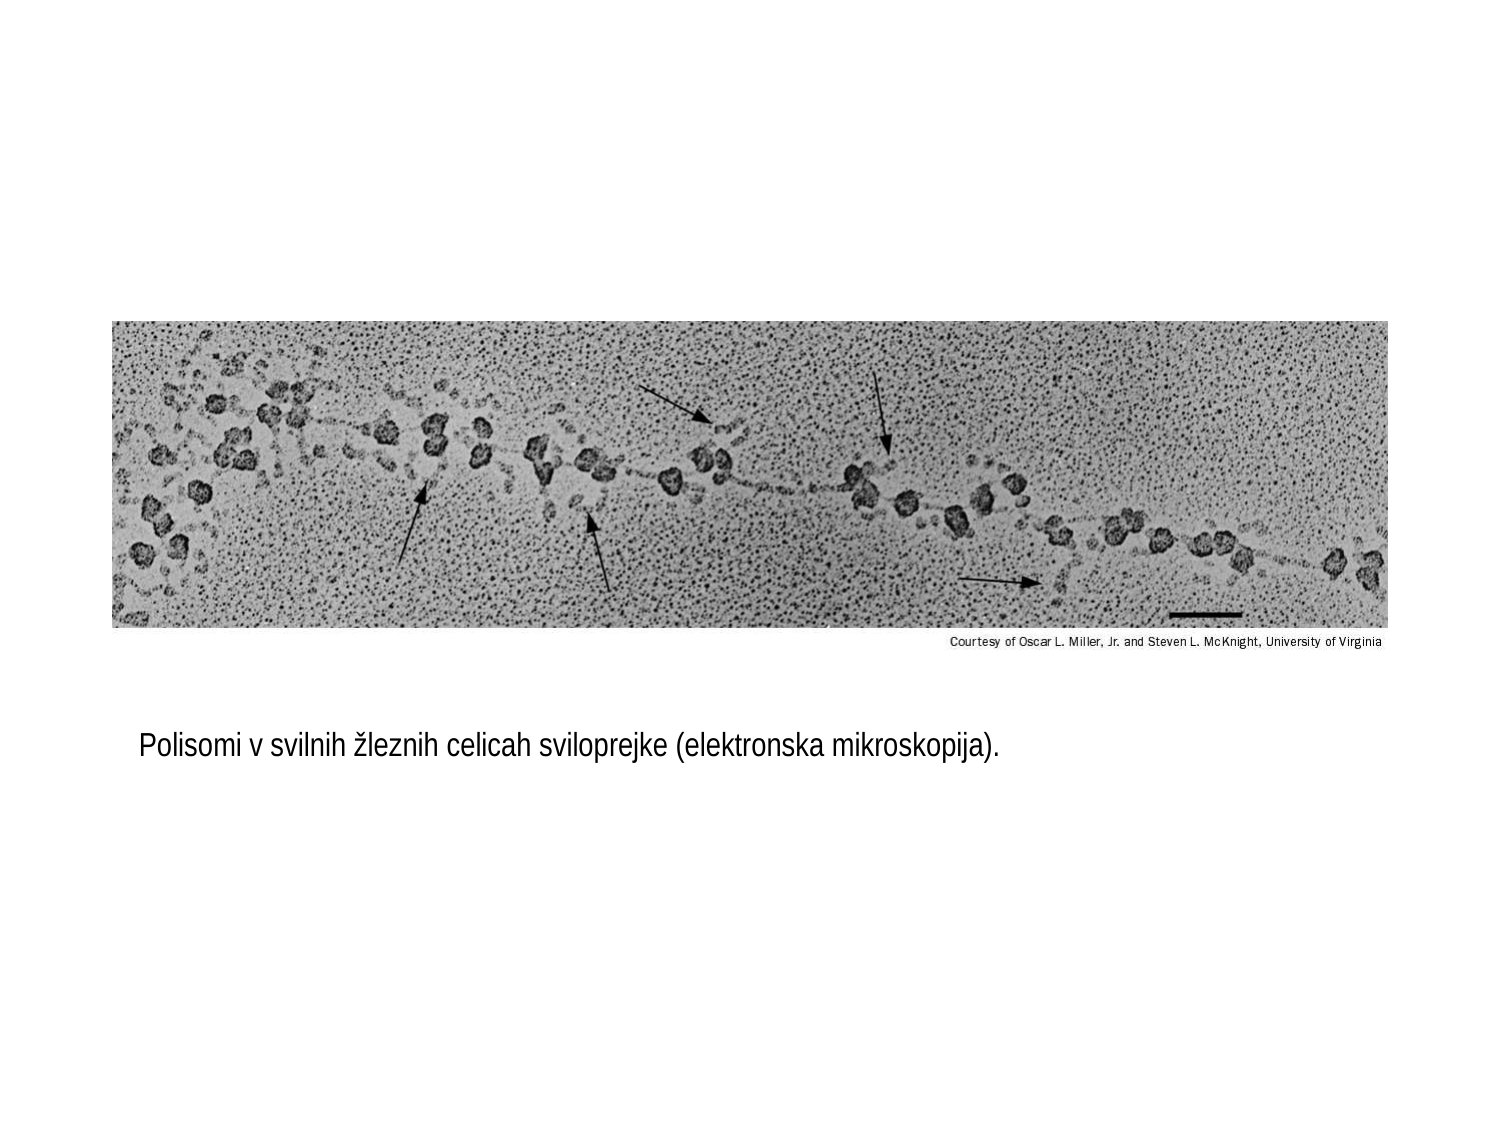

Polisomi v svilnih žleznih celicah sviloprejke (elektronska mikroskopija).